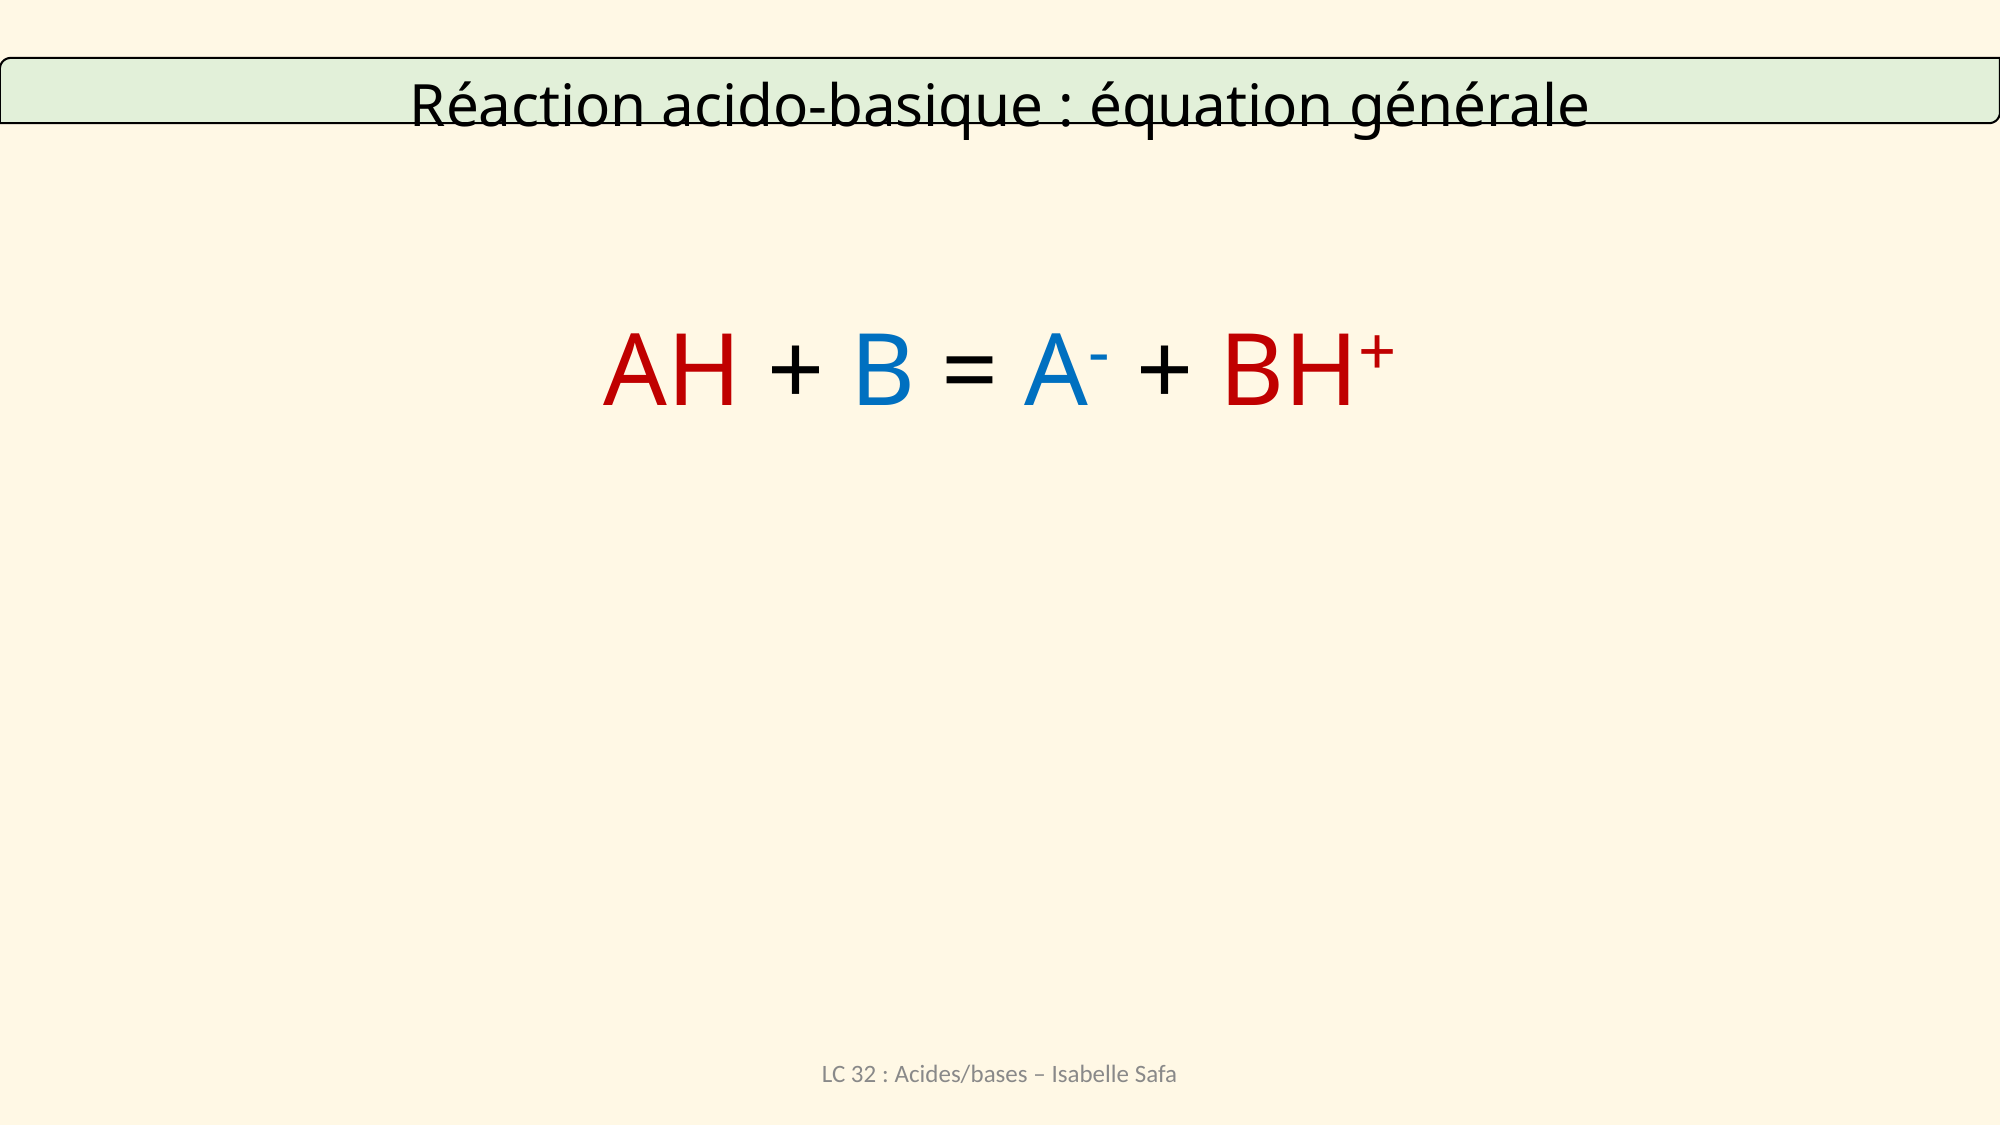

Réaction acido-basique : équation générale
AH + B = A- + BH+
LC 32 : Acides/bases – Isabelle Safa